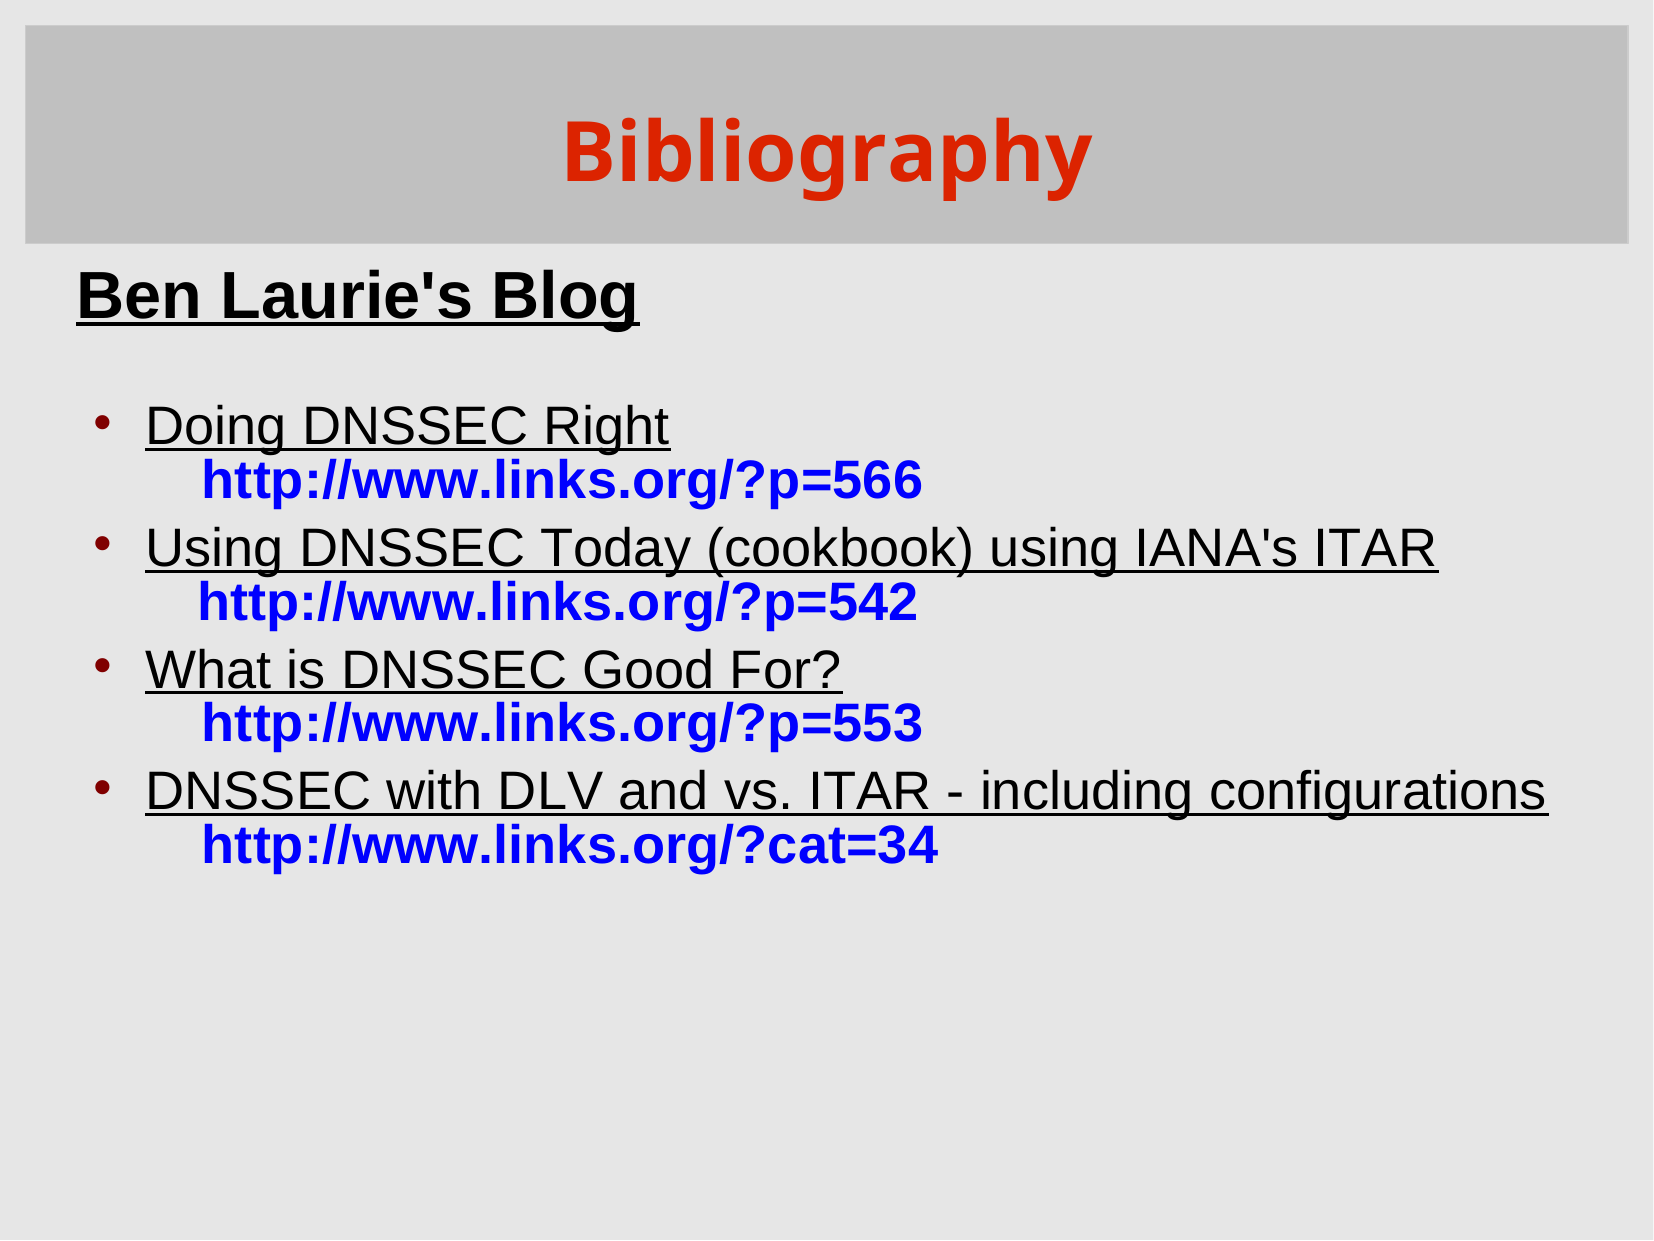

# Bibliography
Ben Laurie's Blog
Doing DNSSEC Right
	http://www.links.org/?p=566
Using DNSSEC Today (cookbook) using IANA's ITAR
http://www.links.org/?p=542
What is DNSSEC Good For?
	http://www.links.org/?p=553
DNSSEC with DLV and vs. ITAR - including configurations
	http://www.links.org/?cat=34